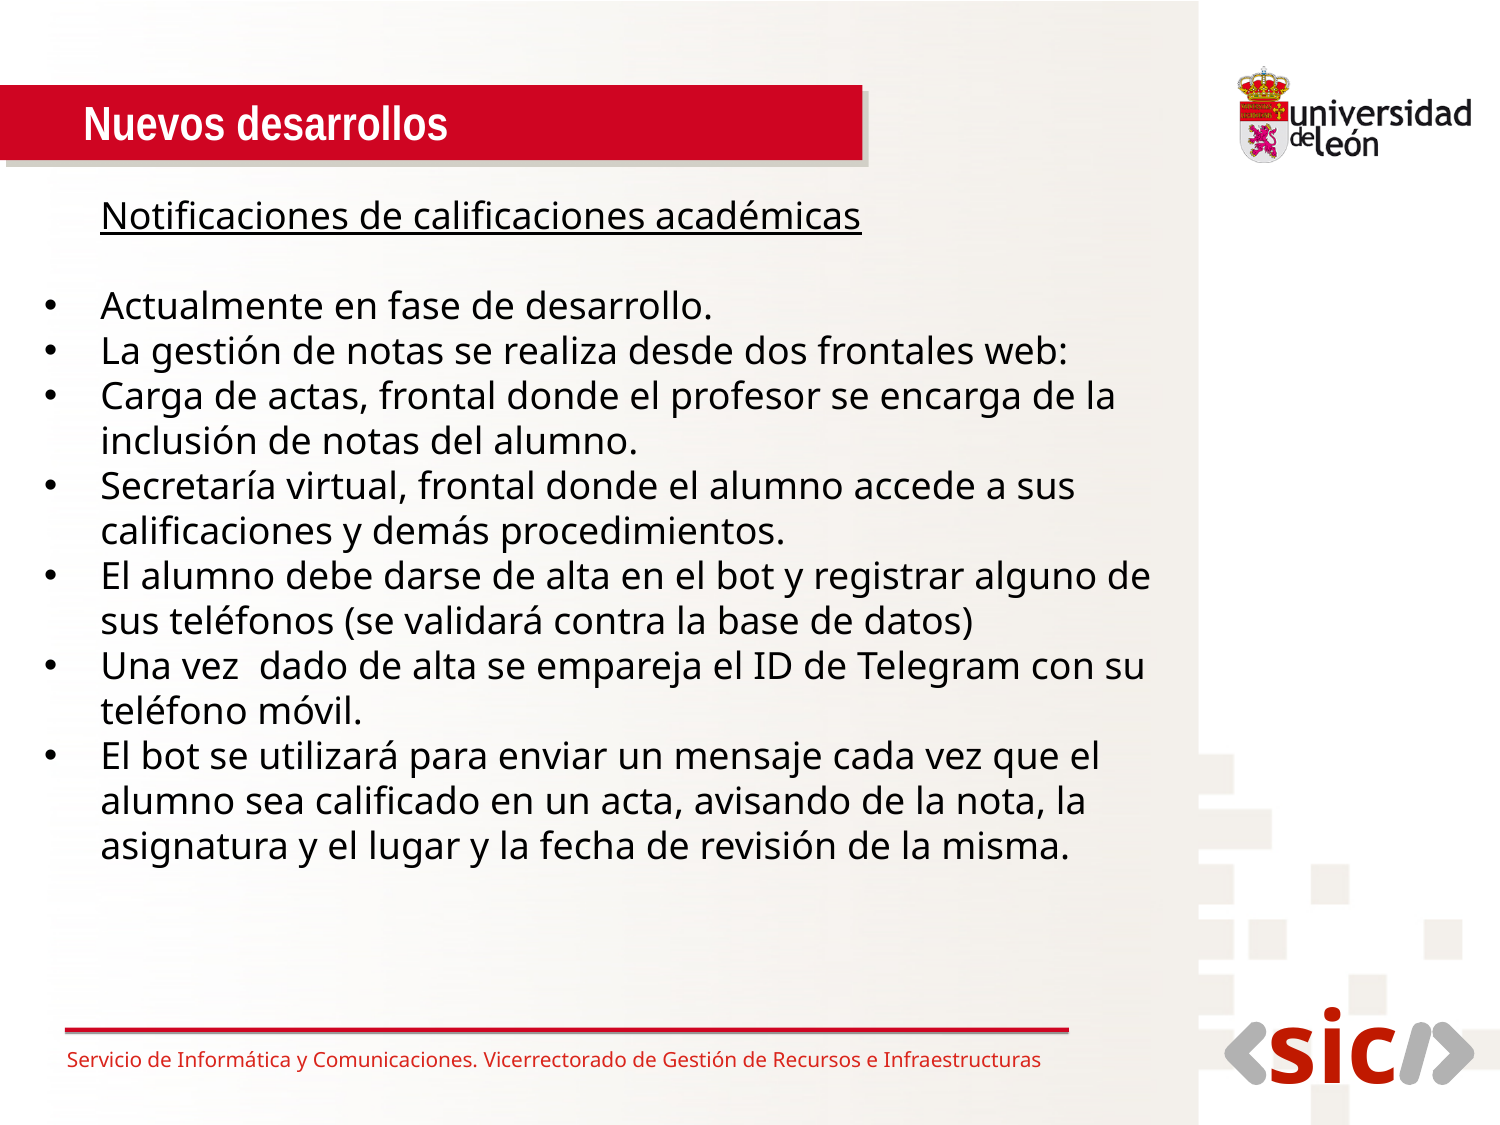

Nuevos desarrollos
Notificaciones de calificaciones académicas
Actualmente en fase de desarrollo.
La gestión de notas se realiza desde dos frontales web:
Carga de actas, frontal donde el profesor se encarga de la inclusión de notas del alumno.
Secretaría virtual, frontal donde el alumno accede a sus calificaciones y demás procedimientos.
El alumno debe darse de alta en el bot y registrar alguno de sus teléfonos (se validará contra la base de datos)
Una vez dado de alta se empareja el ID de Telegram con su teléfono móvil.
El bot se utilizará para enviar un mensaje cada vez que el alumno sea calificado en un acta, avisando de la nota, la asignatura y el lugar y la fecha de revisión de la misma.
<sic/>